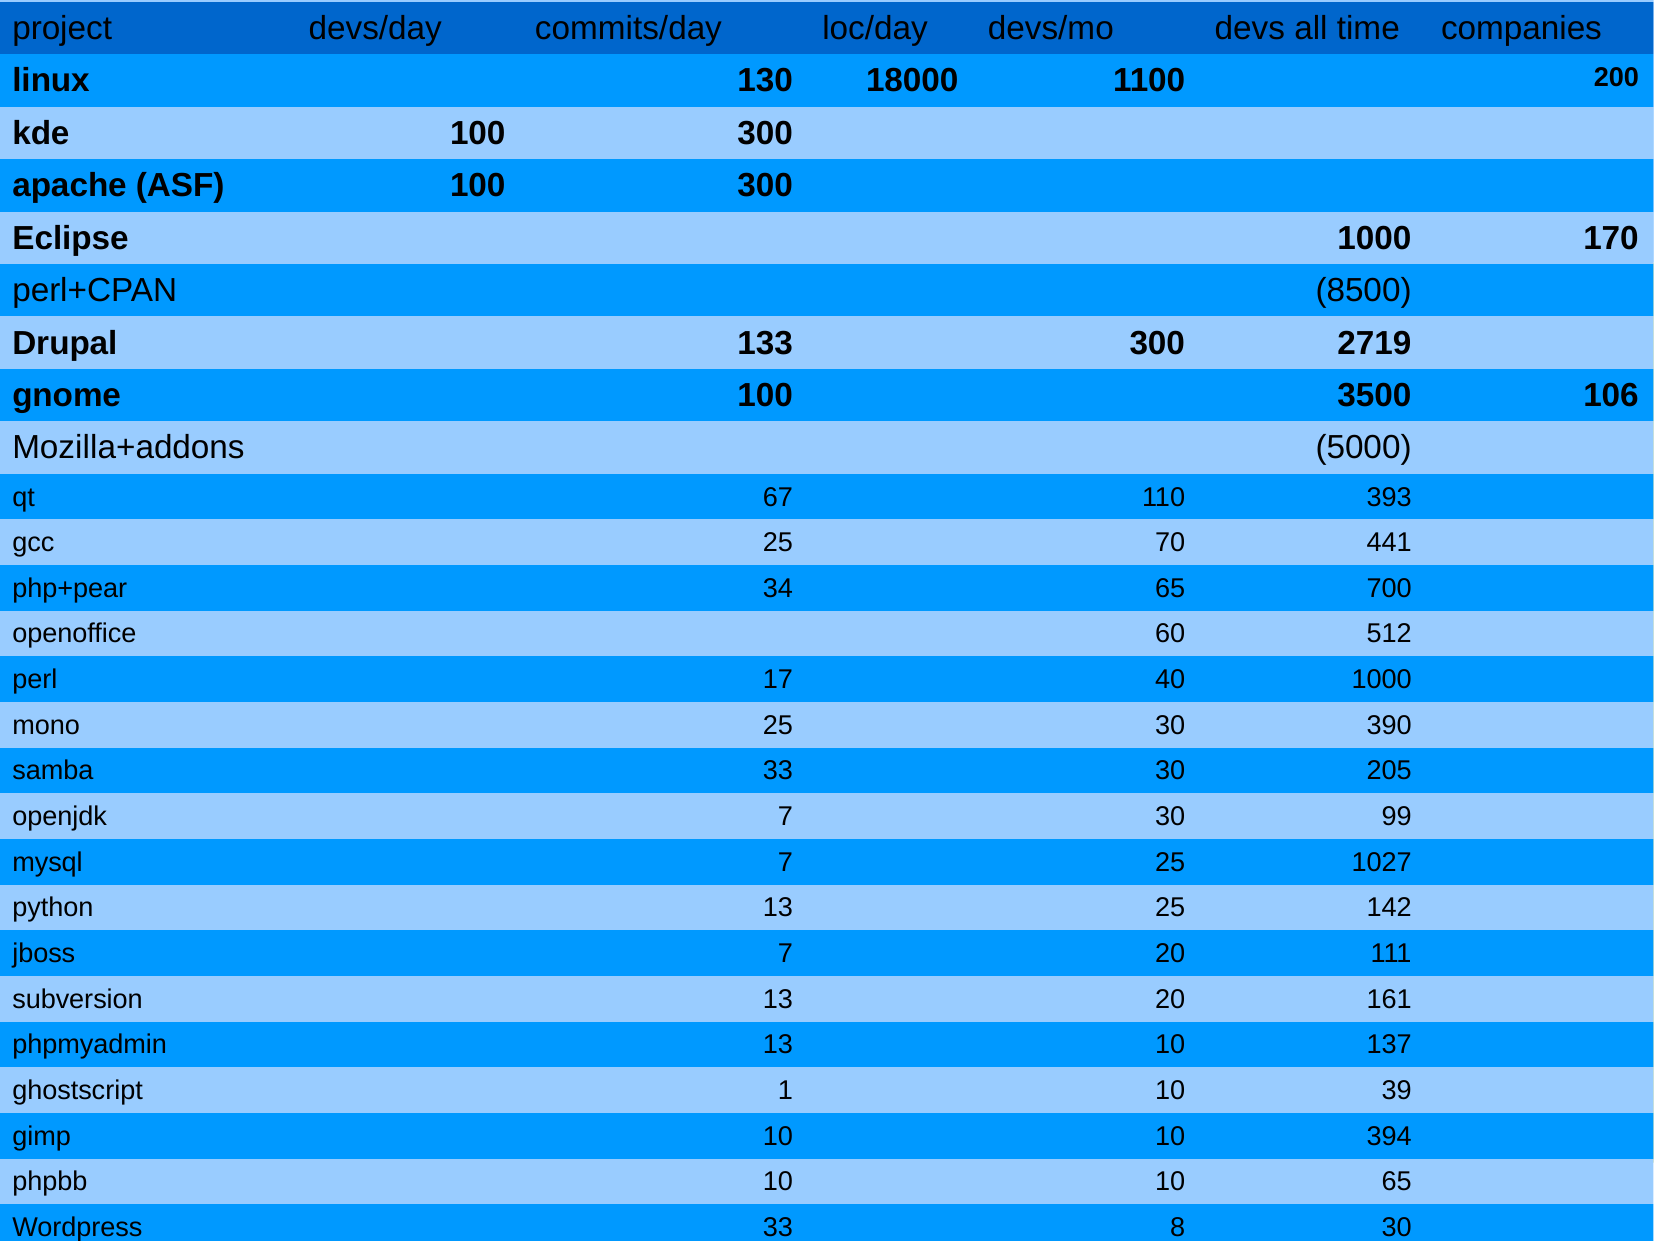

| project | devs/day | commits/day | loc/day | devs/mo | devs all time | companies |
| --- | --- | --- | --- | --- | --- | --- |
| linux | | 130 | 18000 | 1100 | | 200 |
| kde | 100 | 300 | | | | |
| apache (ASF) | 100 | 300 | | | | |
| Eclipse | | | | | 1000 | 170 |
| perl+CPAN | | | | | (8500) | |
| Drupal | | 133 | | 300 | 2719 | |
| gnome | | 100 | | | 3500 | 106 |
| Mozilla+addons | | | | | (5000) | |
| qt | | 67 | | 110 | 393 | |
| gcc | | 25 | | 70 | 441 | |
| php+pear | | 34 | | 65 | 700 | |
| openoffice | | | | 60 | 512 | |
| perl | | 17 | | 40 | 1000 | |
| mono | | 25 | | 30 | 390 | |
| samba | | 33 | | 30 | 205 | |
| openjdk | | 7 | | 30 | 99 | |
| mysql | | 7 | | 25 | 1027 | |
| python | | 13 | | 25 | 142 | |
| jboss | | 7 | | 20 | 111 | |
| subversion | | 13 | | 20 | 161 | |
| phpmyadmin | | 13 | | 10 | 137 | |
| ghostscript | | 1 | | 10 | 39 | |
| gimp | | 10 | | 10 | 394 | |
| phpbb | | 10 | | 10 | 65 | |
| Wordpress | | 33 | | 8 | 30 | |
| gnu system tools | | | | | | |
| xorg | | | | | | |
#
2011-07-26
OSCON 2011
6